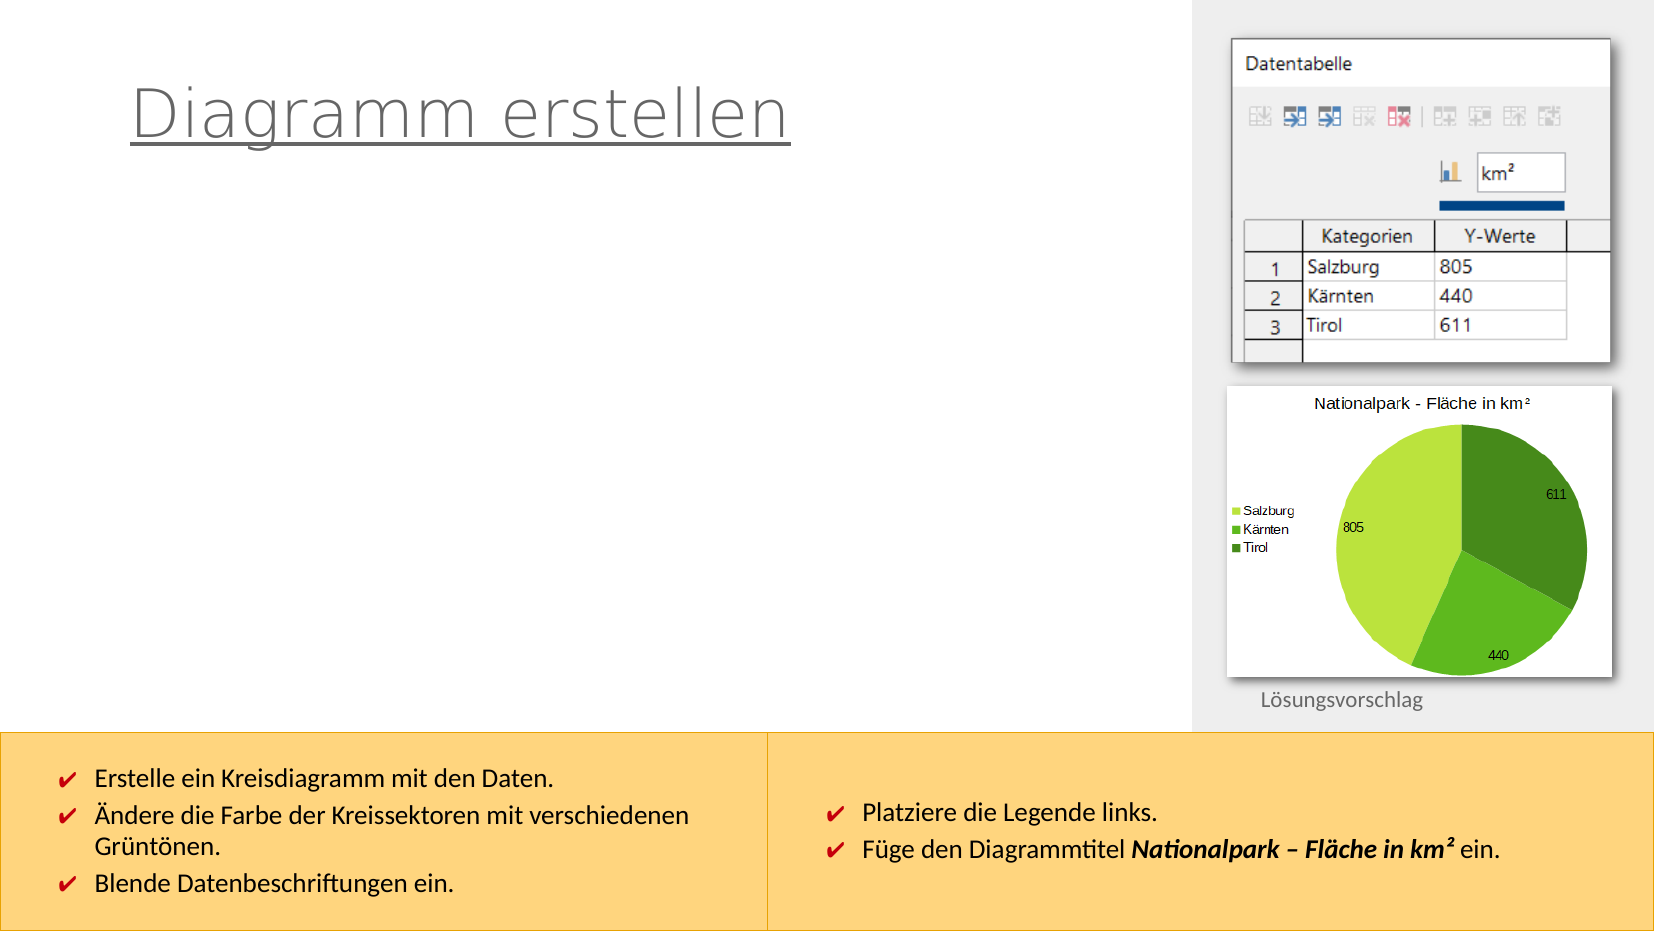

# Diagramm erstellen
Lösungsvorschlag
Erstelle ein Kreisdiagramm mit den Daten.
Ändere die Farbe der Kreissektoren mit verschiedenen Grüntönen.
Blende Datenbeschriftungen ein.
Platziere die Legende links.
Füge den Diagrammtitel Nationalpark – Fläche in km² ein.